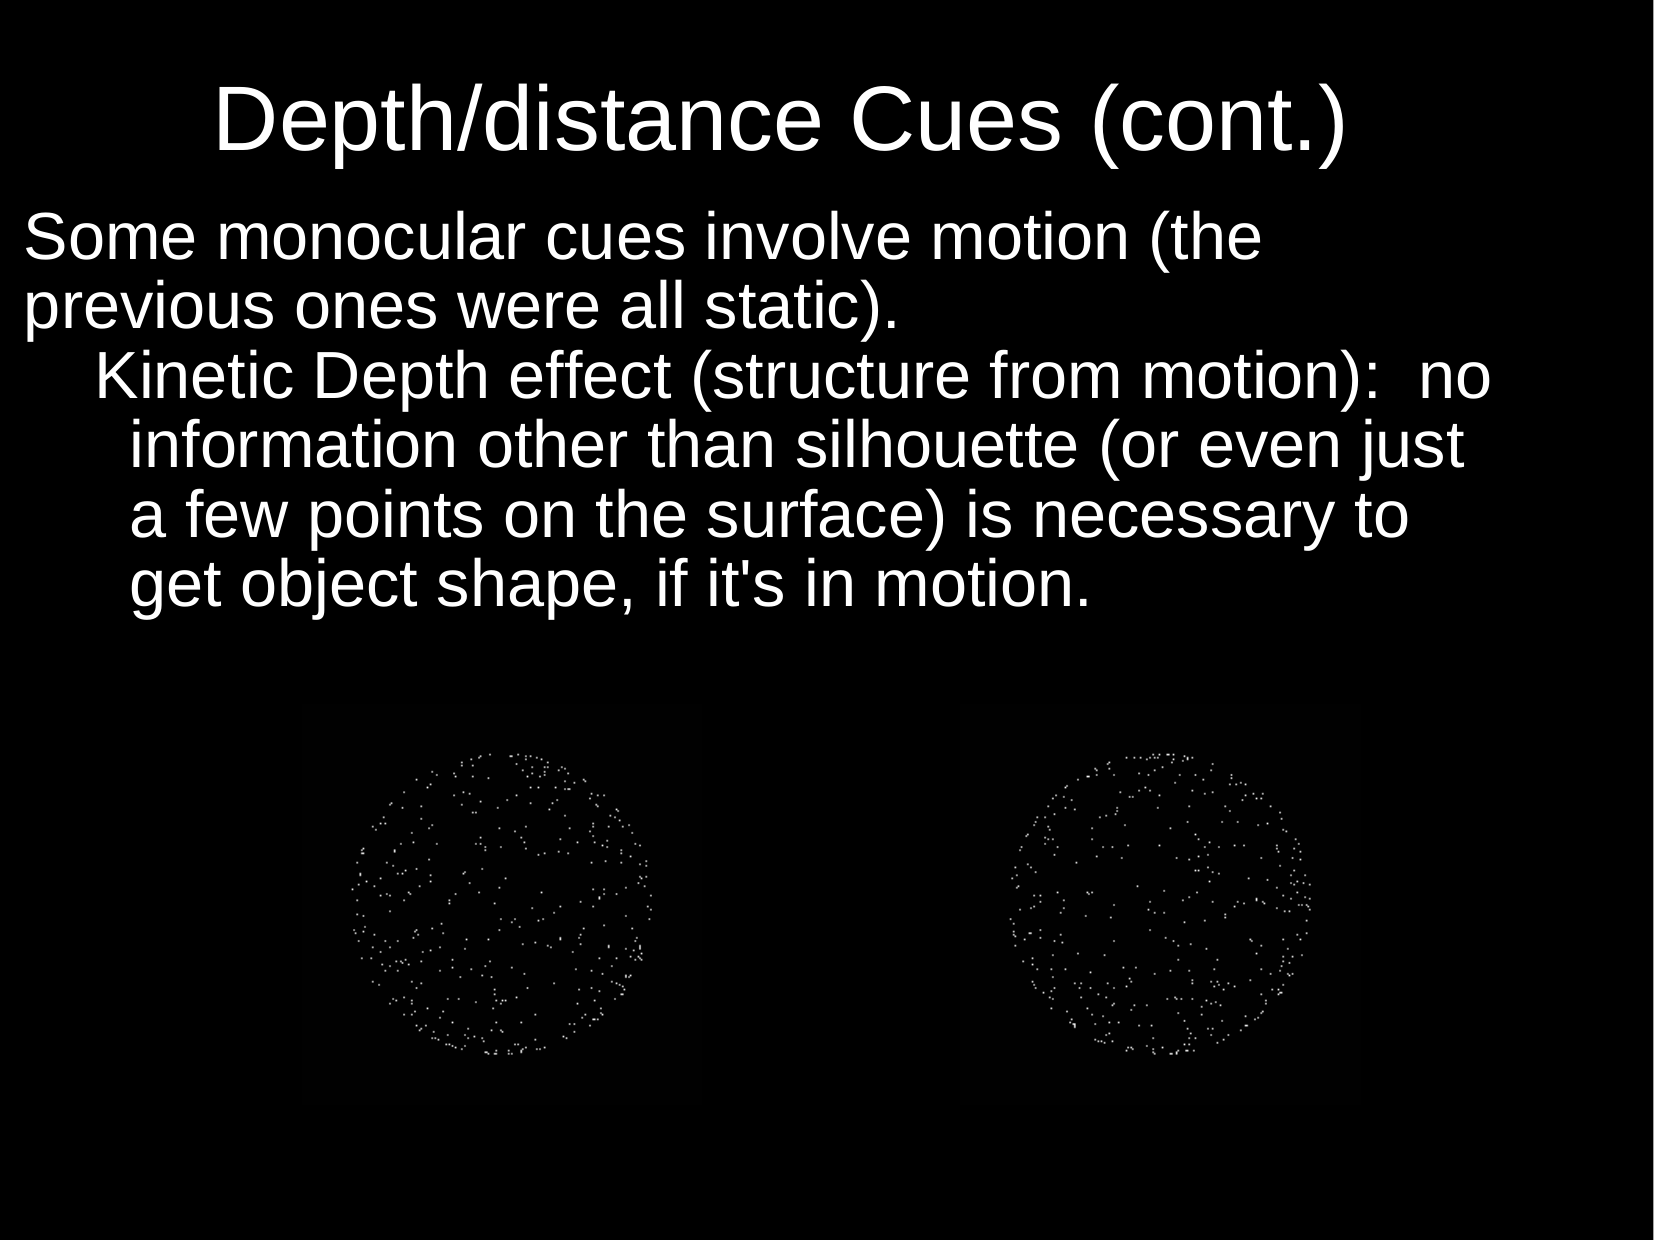

# Depth/distance Cues (cont.)
Some monocular cues involve motion (the previous ones were all static).
Kinetic Depth effect (structure from motion): no information other than silhouette (or even just a few points on the surface) is necessary to get object shape, if it's in motion.